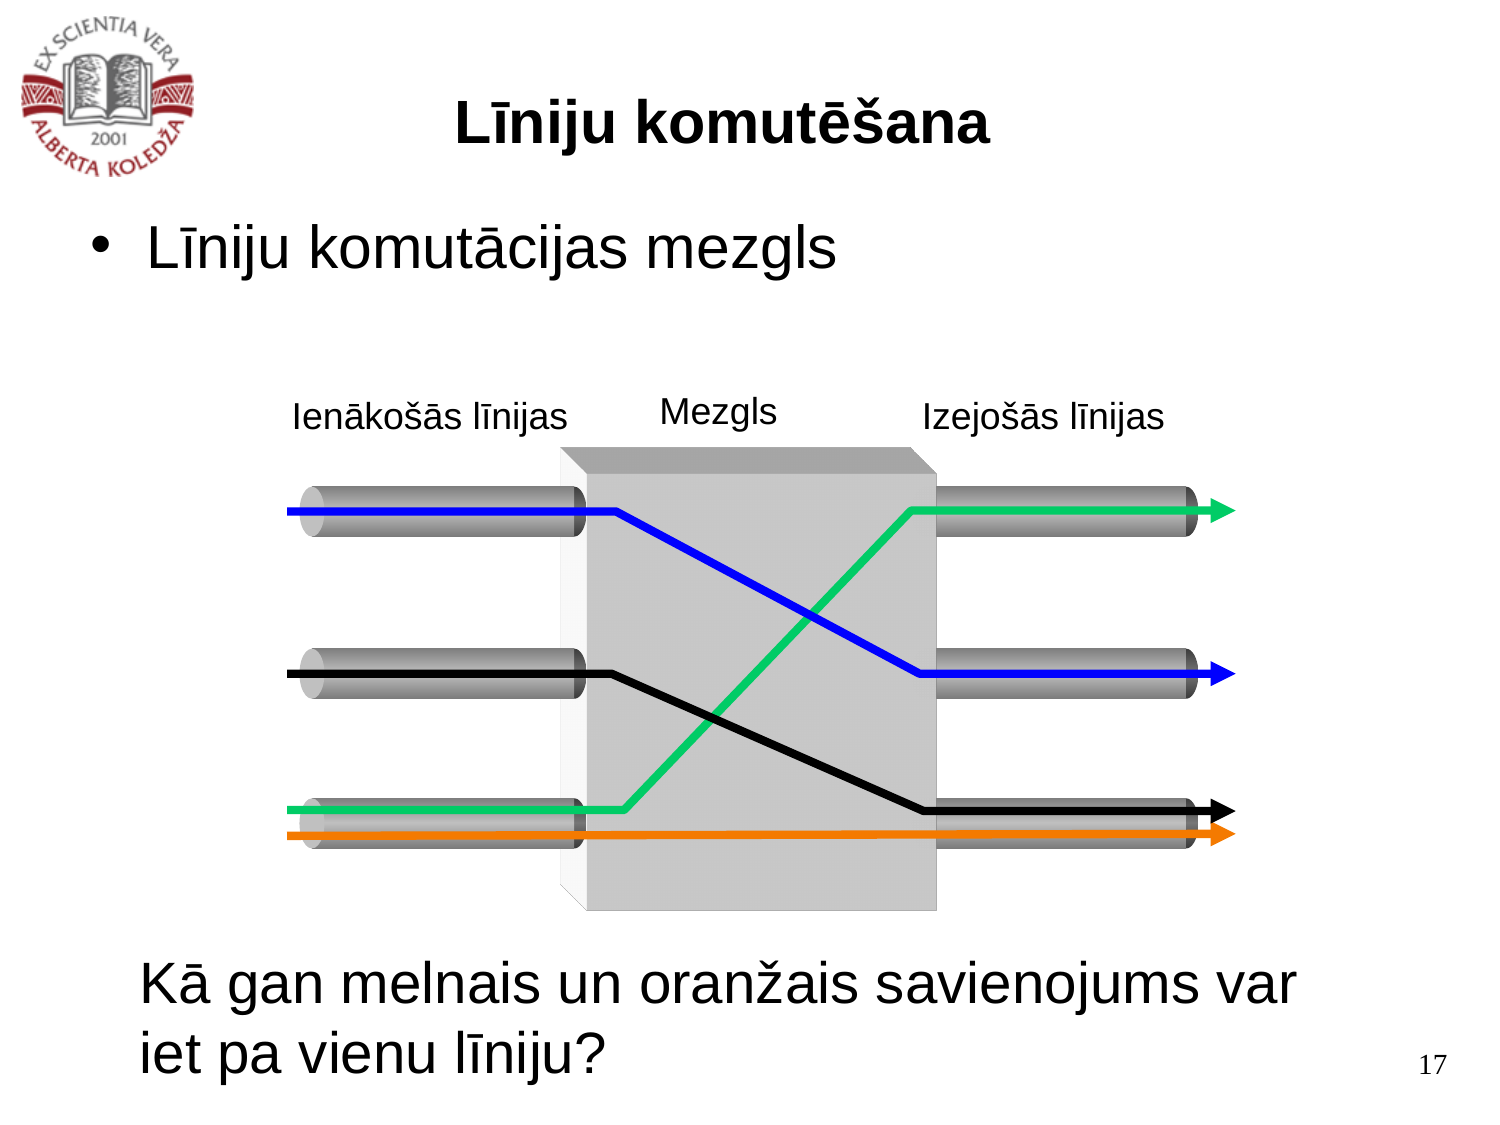

# Līniju komutēšana
Līniju komutācijas mezgls
Mezgls
Ienākošās līnijas
Izejošās līnijas
Kā gan melnais un oranžais savienojums var iet pa vienu līniju?